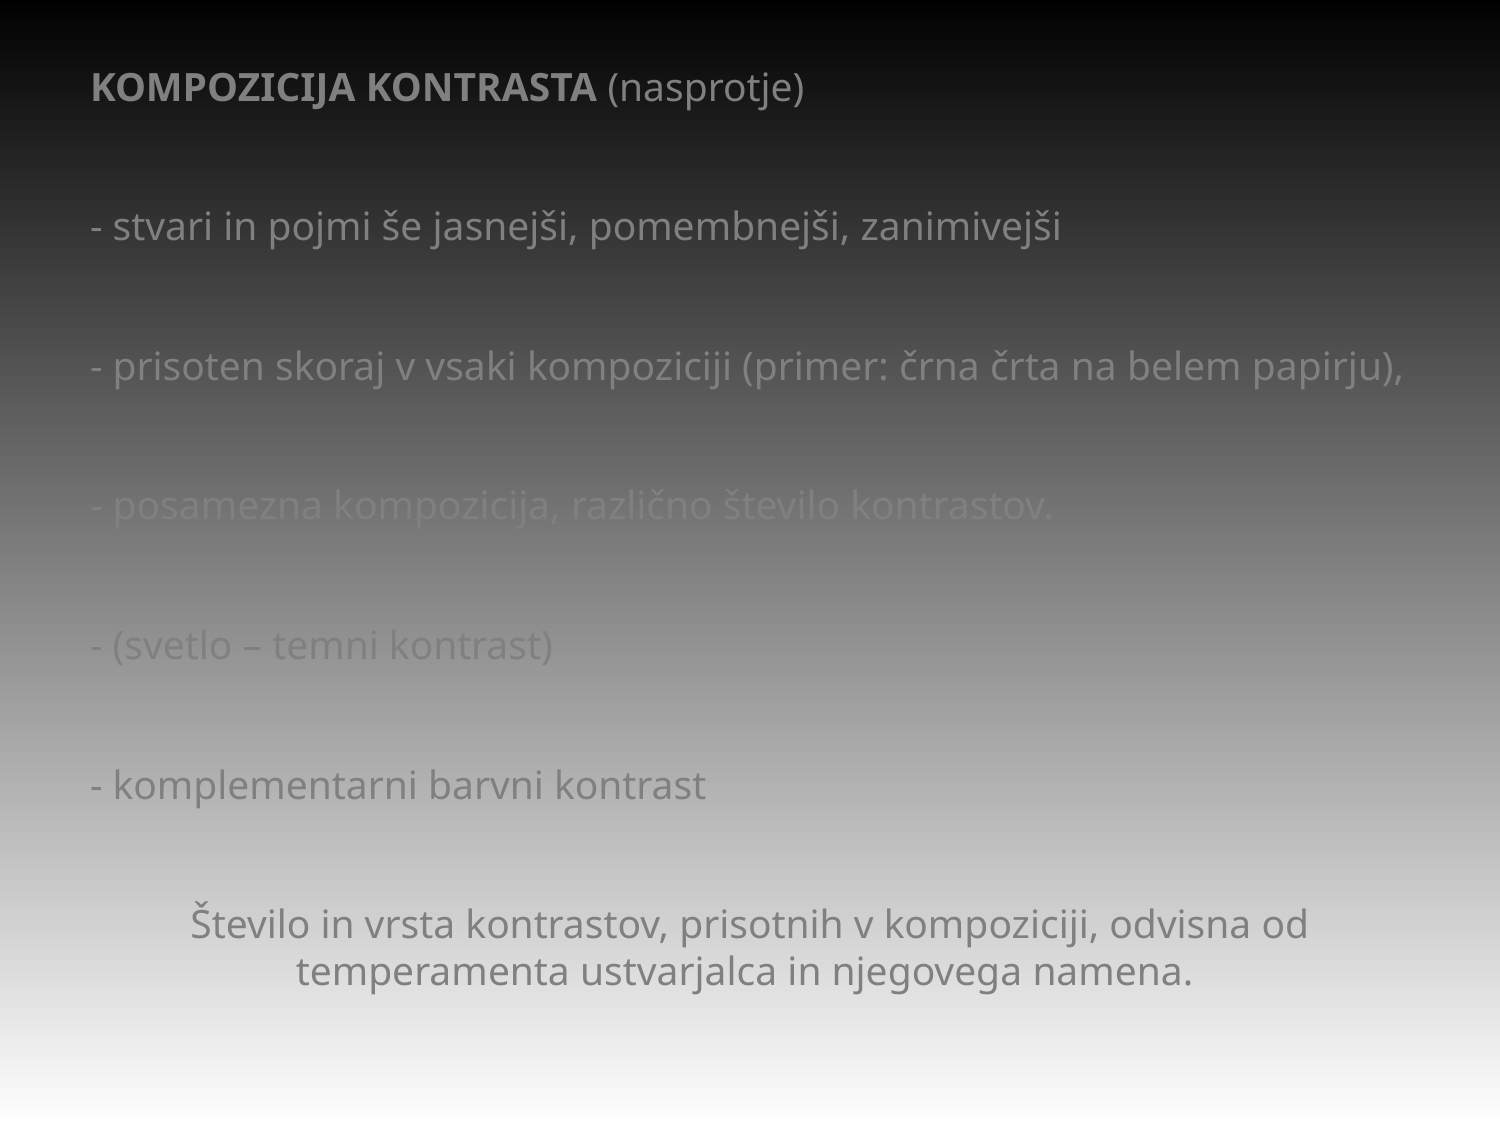

# KOMPOZICIJA KONTRASTA (nasprotje)
- stvari in pojmi še jasnejši, pomembnejši, zanimivejši
- prisoten skoraj v vsaki kompoziciji (primer: črna črta na belem papirju),
- posamezna kompozicija, različno število kontrastov.
- (svetlo – temni kontrast)
- komplementarni barvni kontrast
Število in vrsta kontrastov, prisotnih v kompoziciji, odvisna od temperamenta ustvarjalca in njegovega namena.